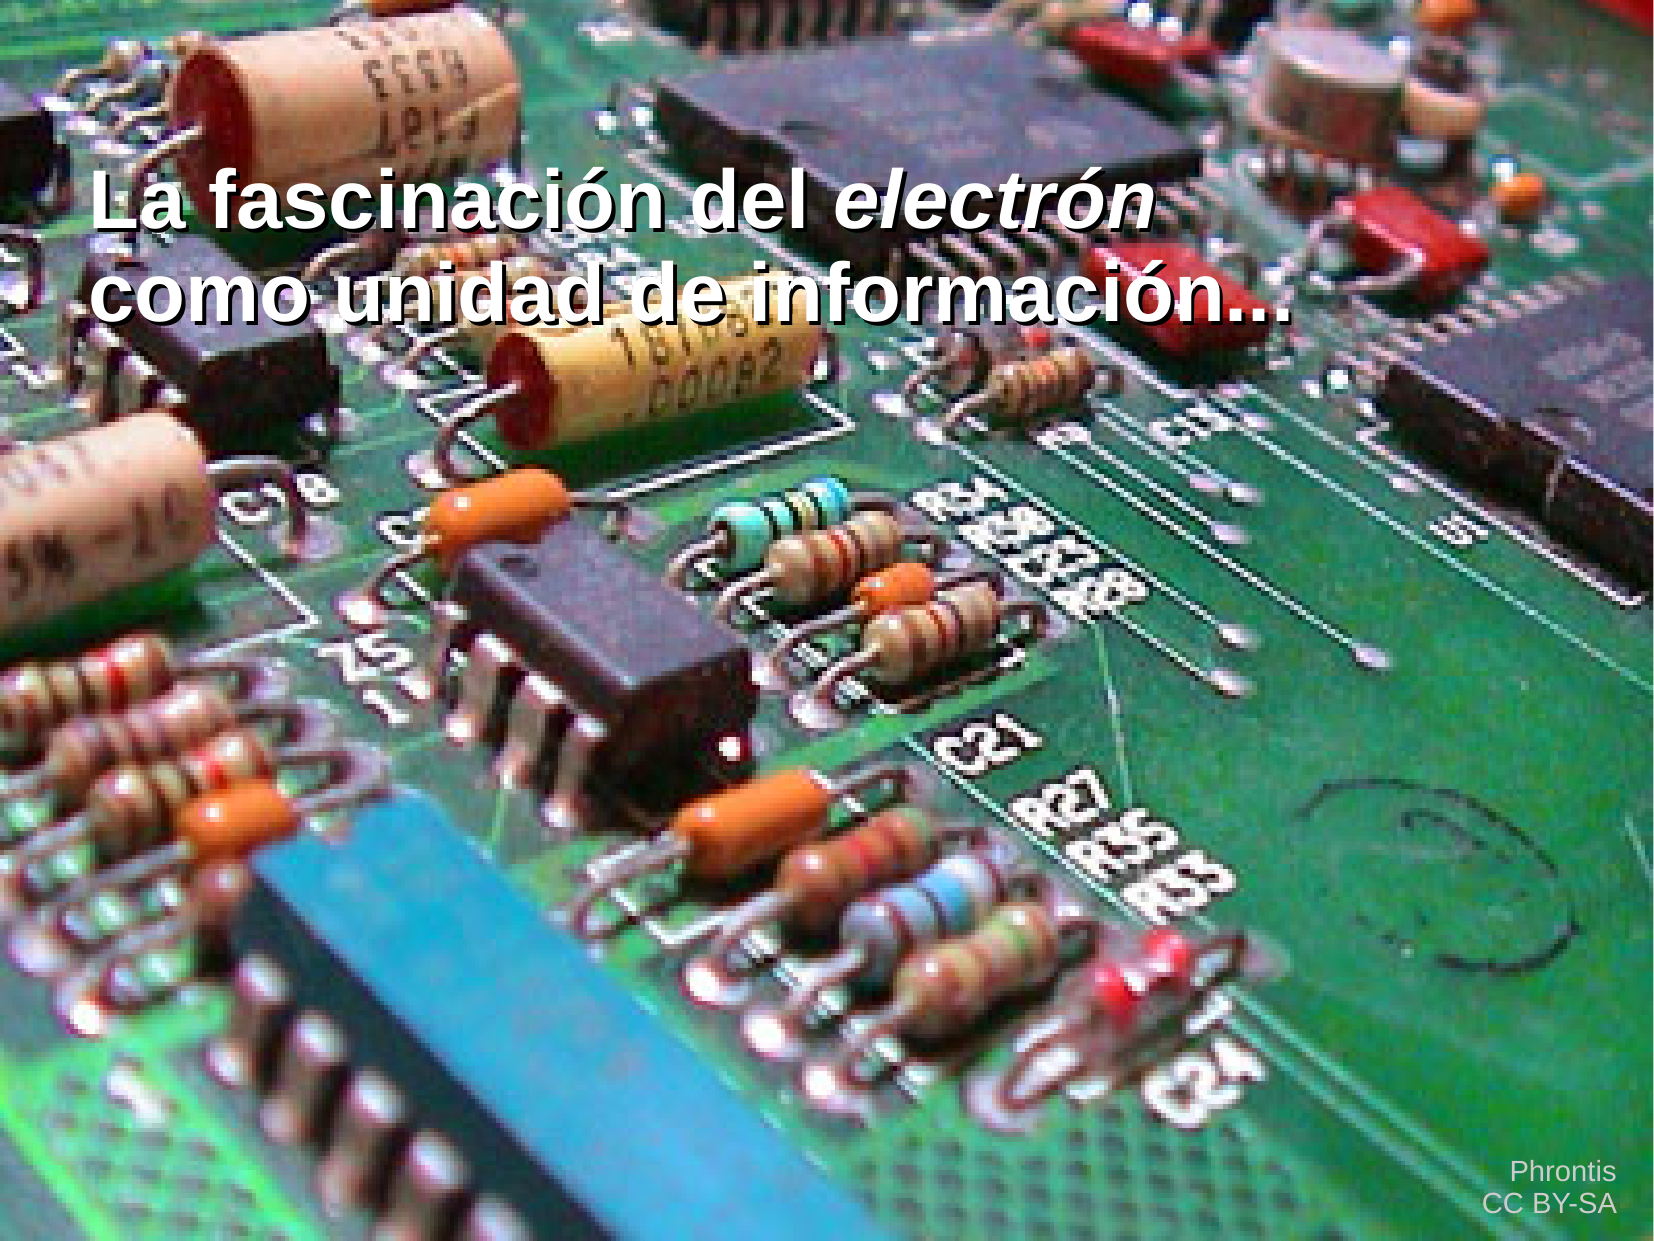

# La fascinación del electrón como unidad de información...
Phrontis
CC BY-SA